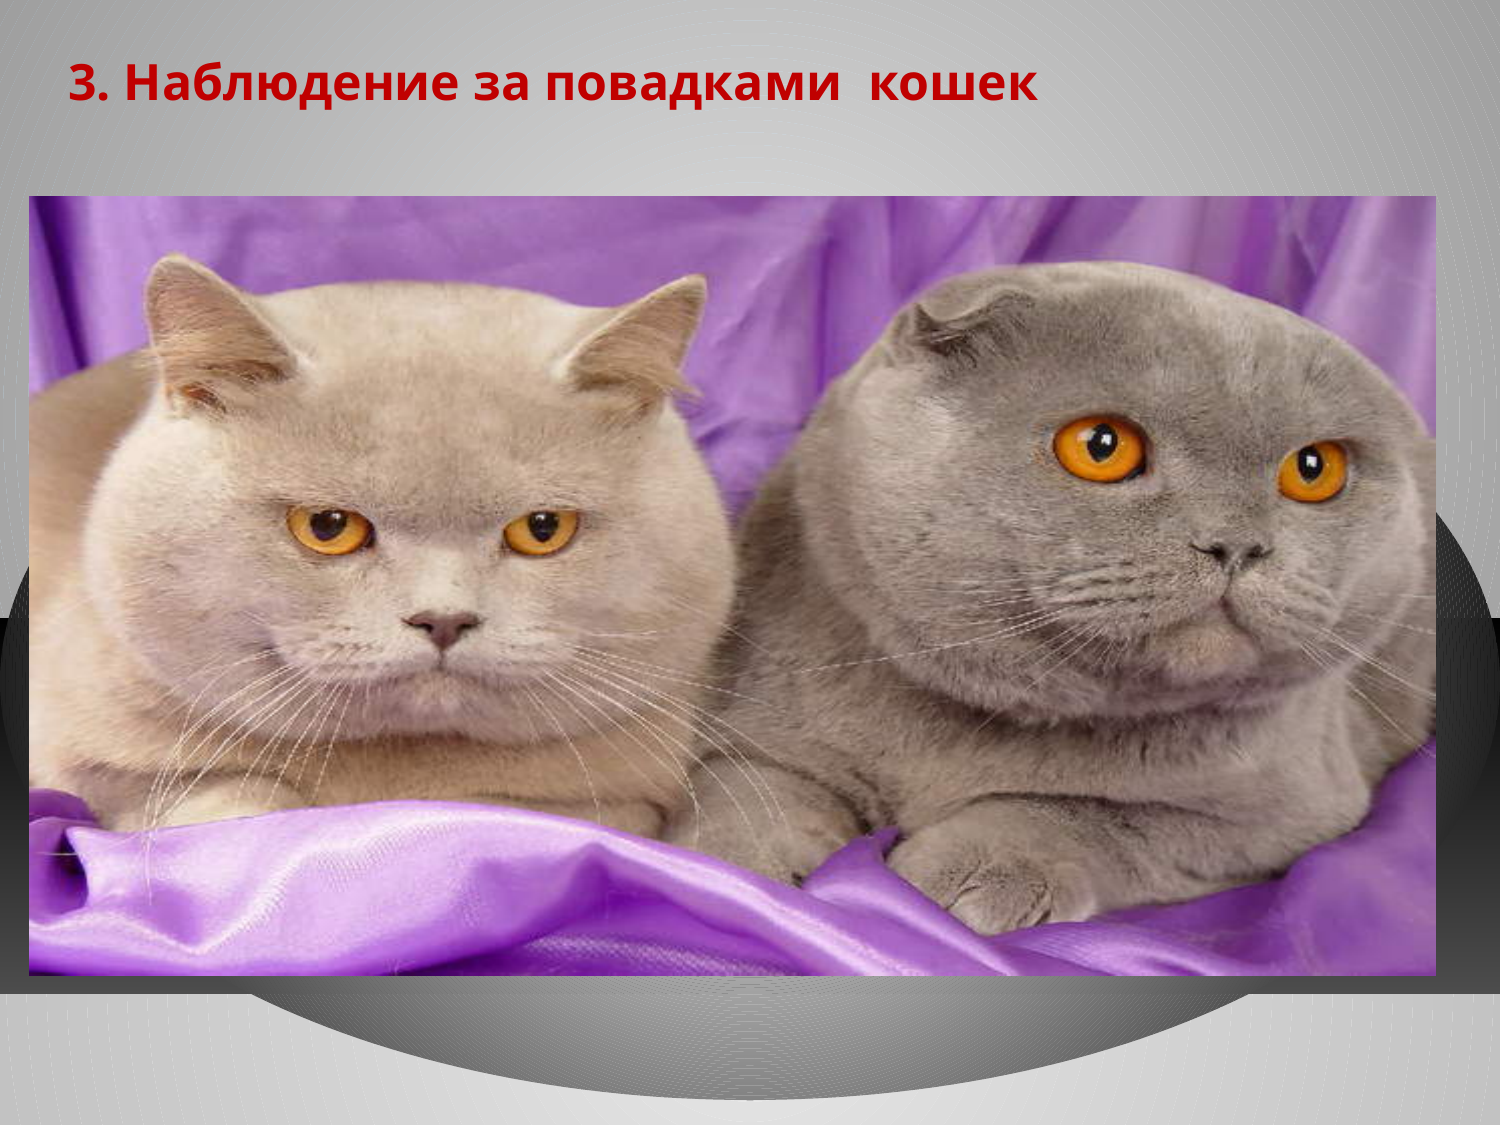

3. Наблюдение за повадками кошек
# Наблюдения за кошками